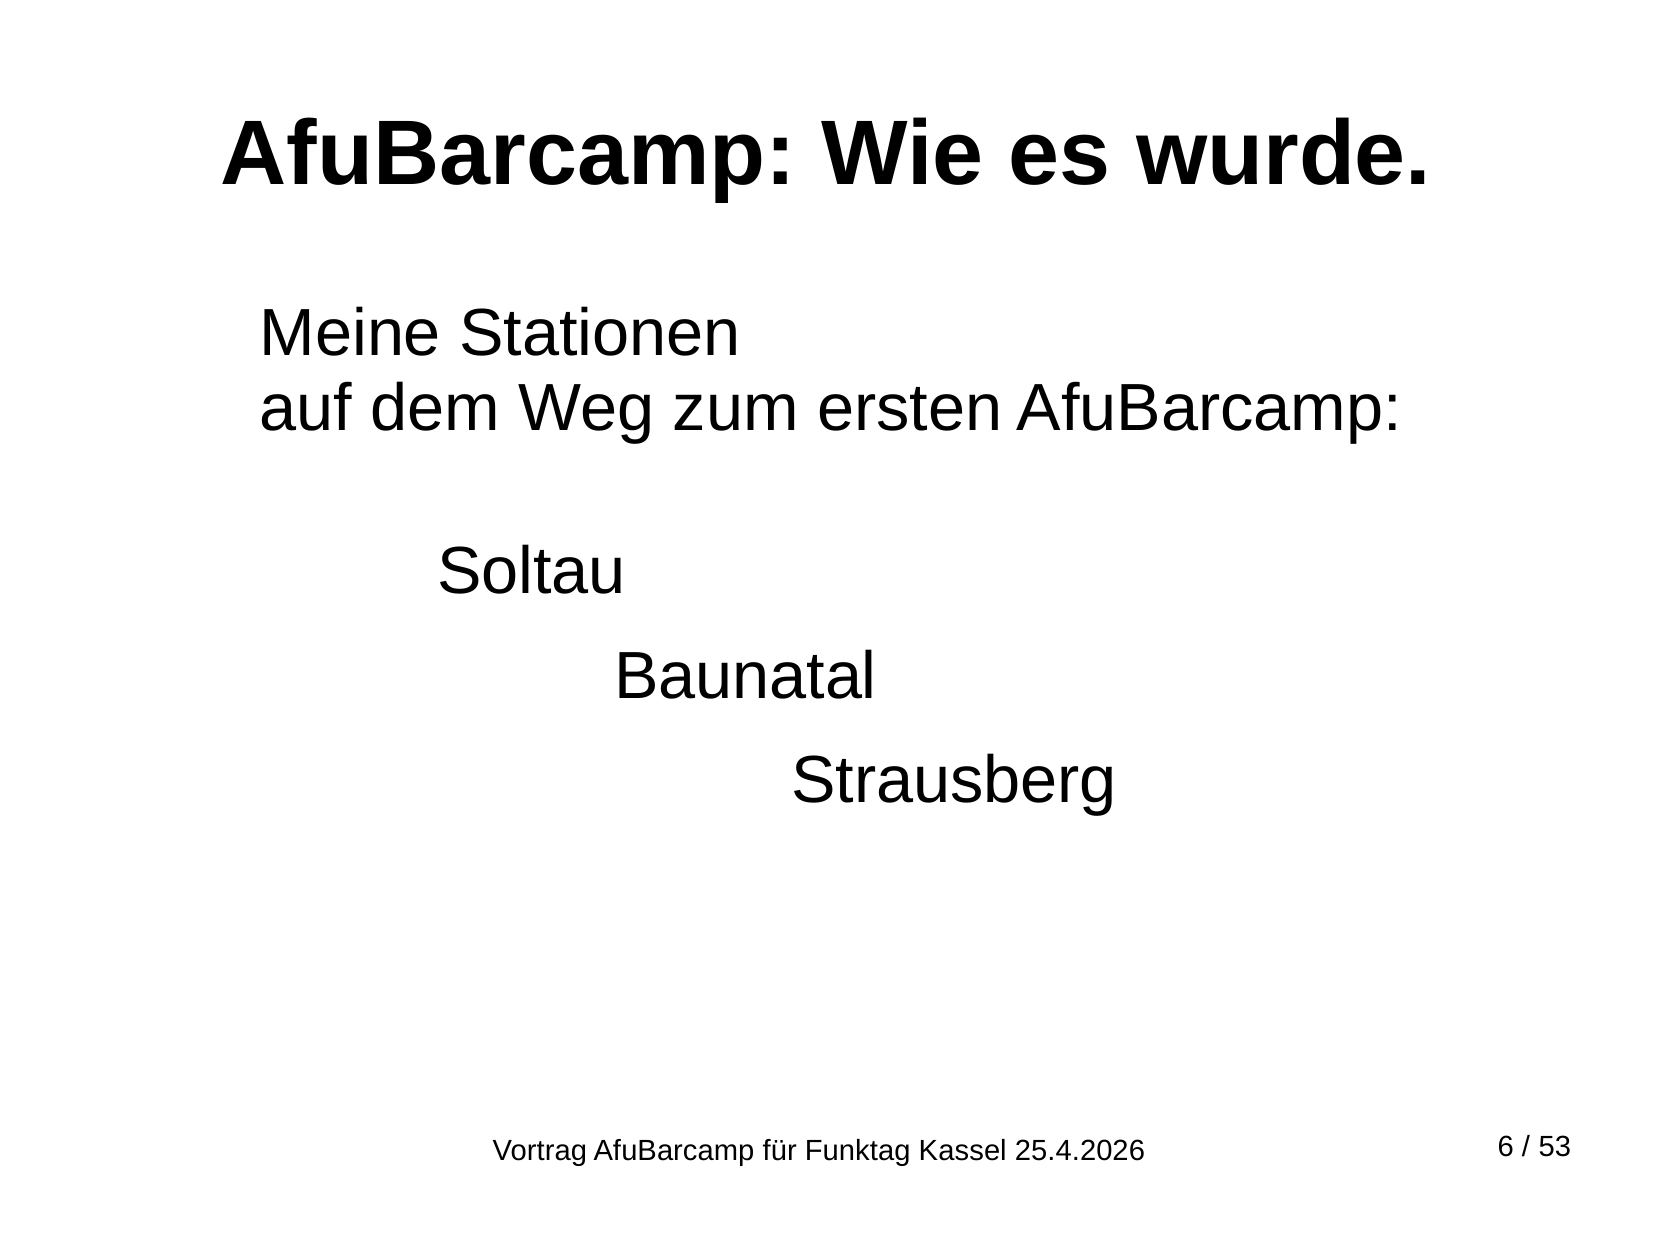

# AfuBarcamp: Wie es wurde.
Meine Stationen
auf dem Weg zum ersten AfuBarcamp:
Soltau
Baunatal
Strausberg